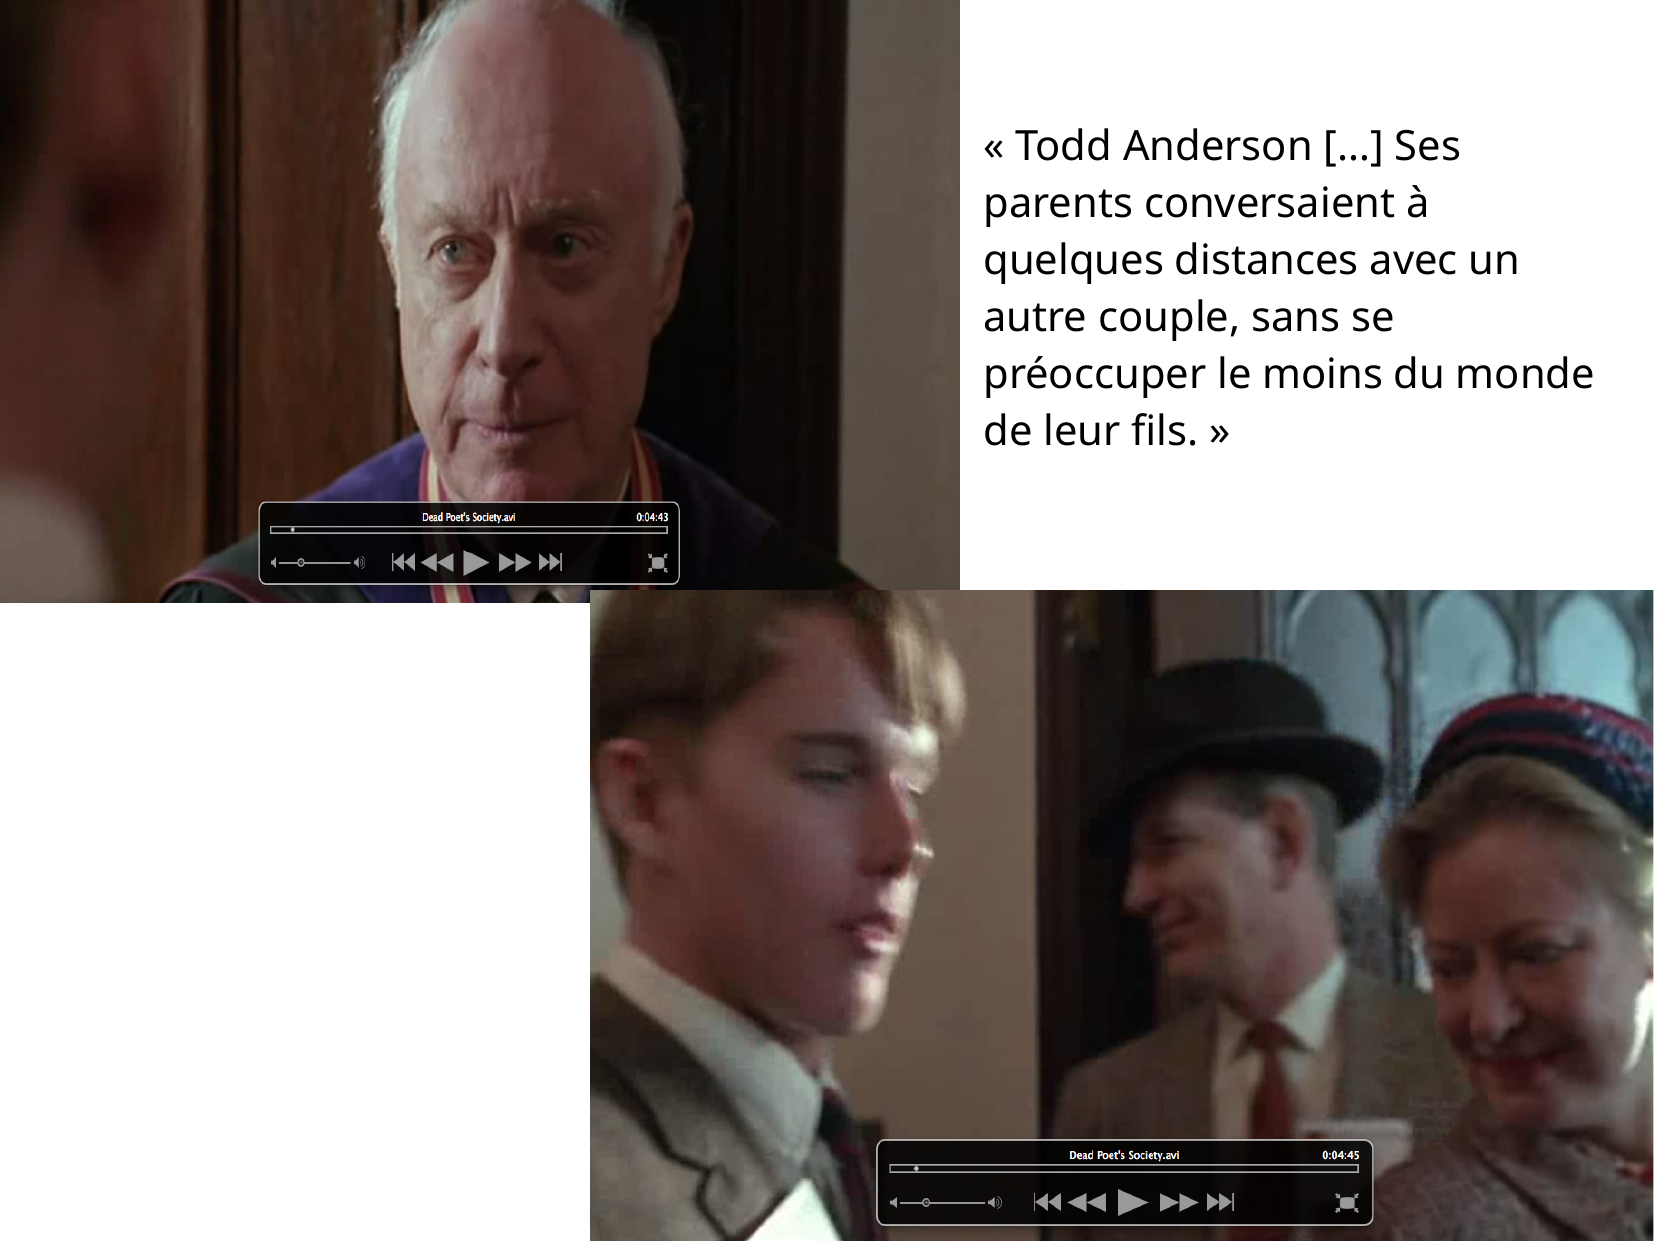

« Todd Anderson […] Ses parents conversaient à quelques distances avec un autre couple, sans se préoccuper le moins du monde de leur fils. »